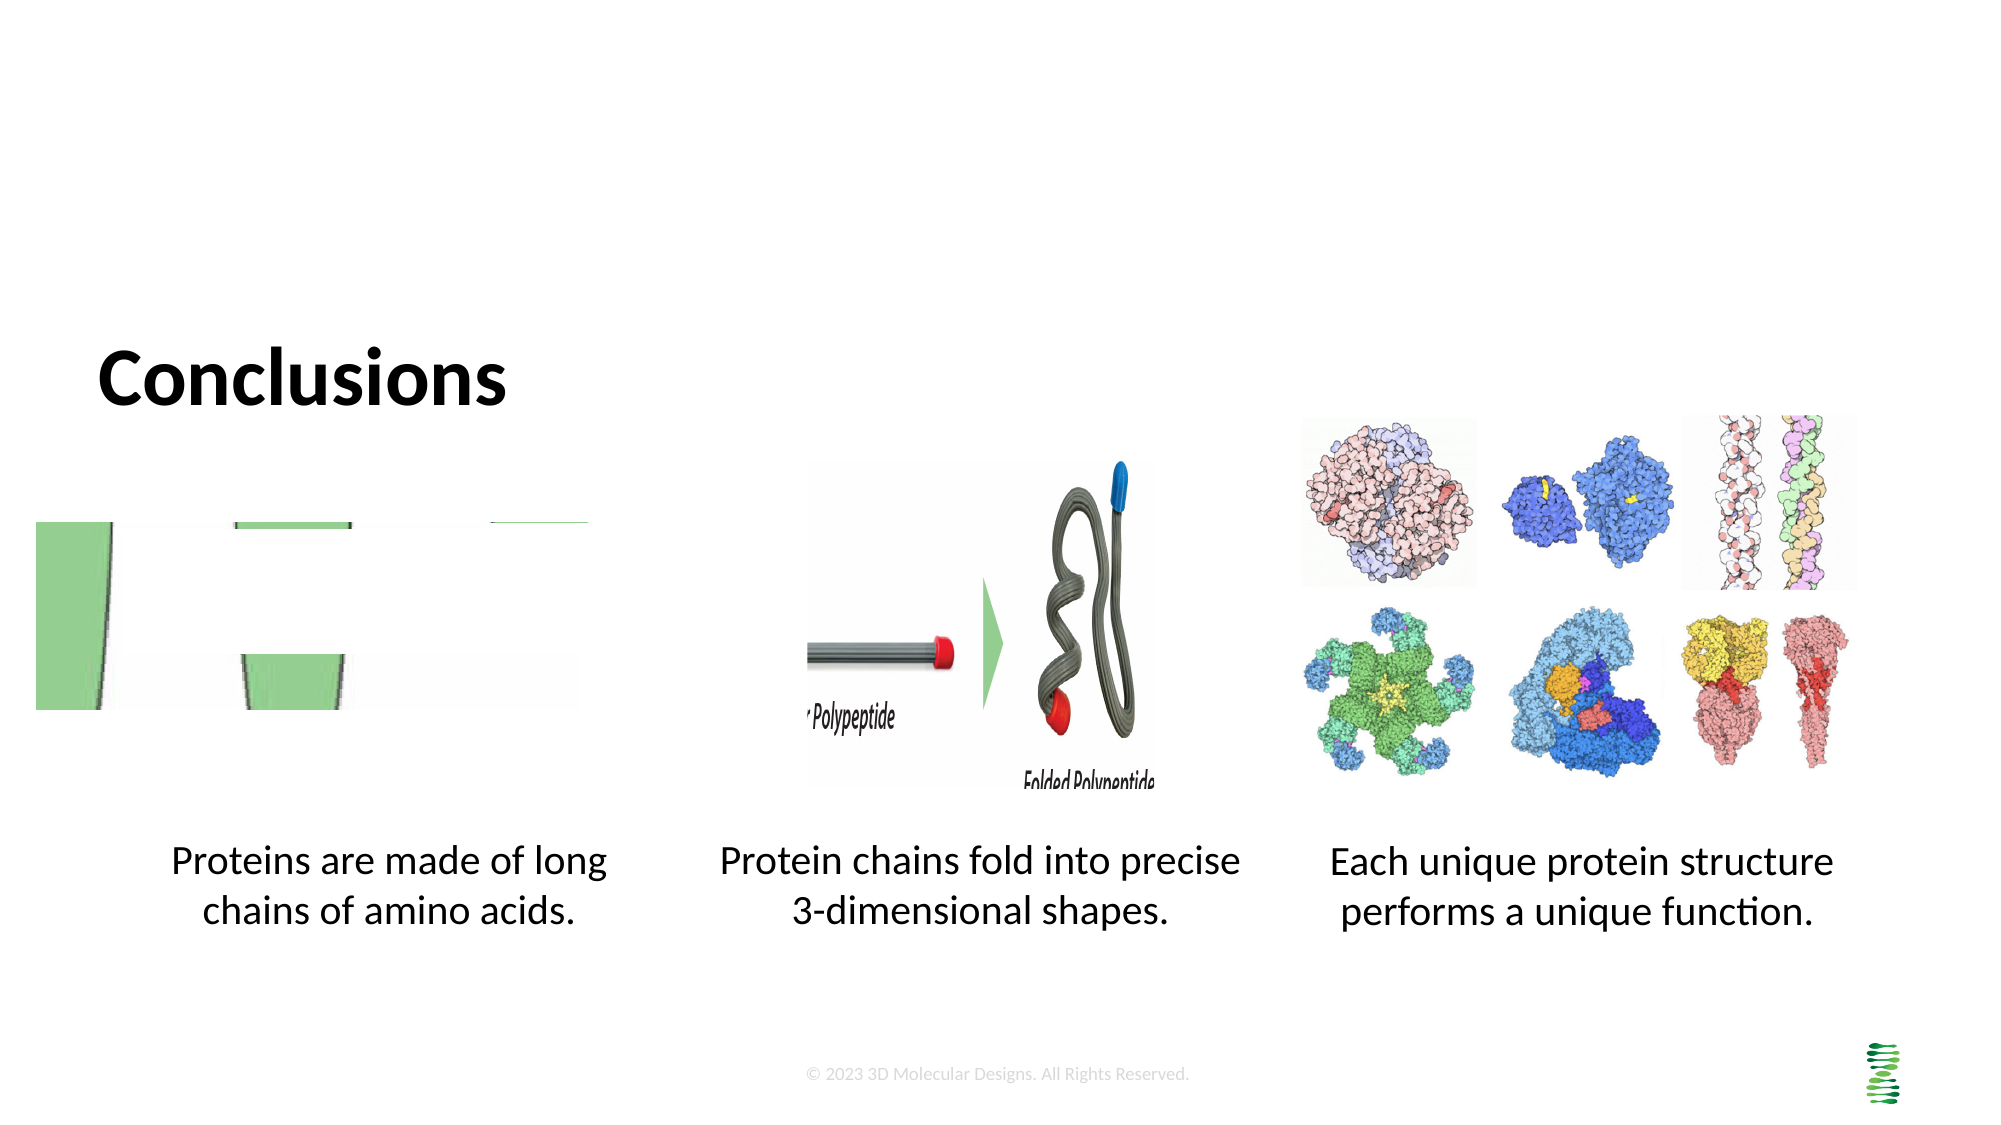

Conclusions
Proteins are made of long chains of amino acids.
Protein chains fold into precise 3-dimensional shapes.
Each unique protein structure performs a unique function.
© 2023 3D Molecular Designs. All Rights Reserved.